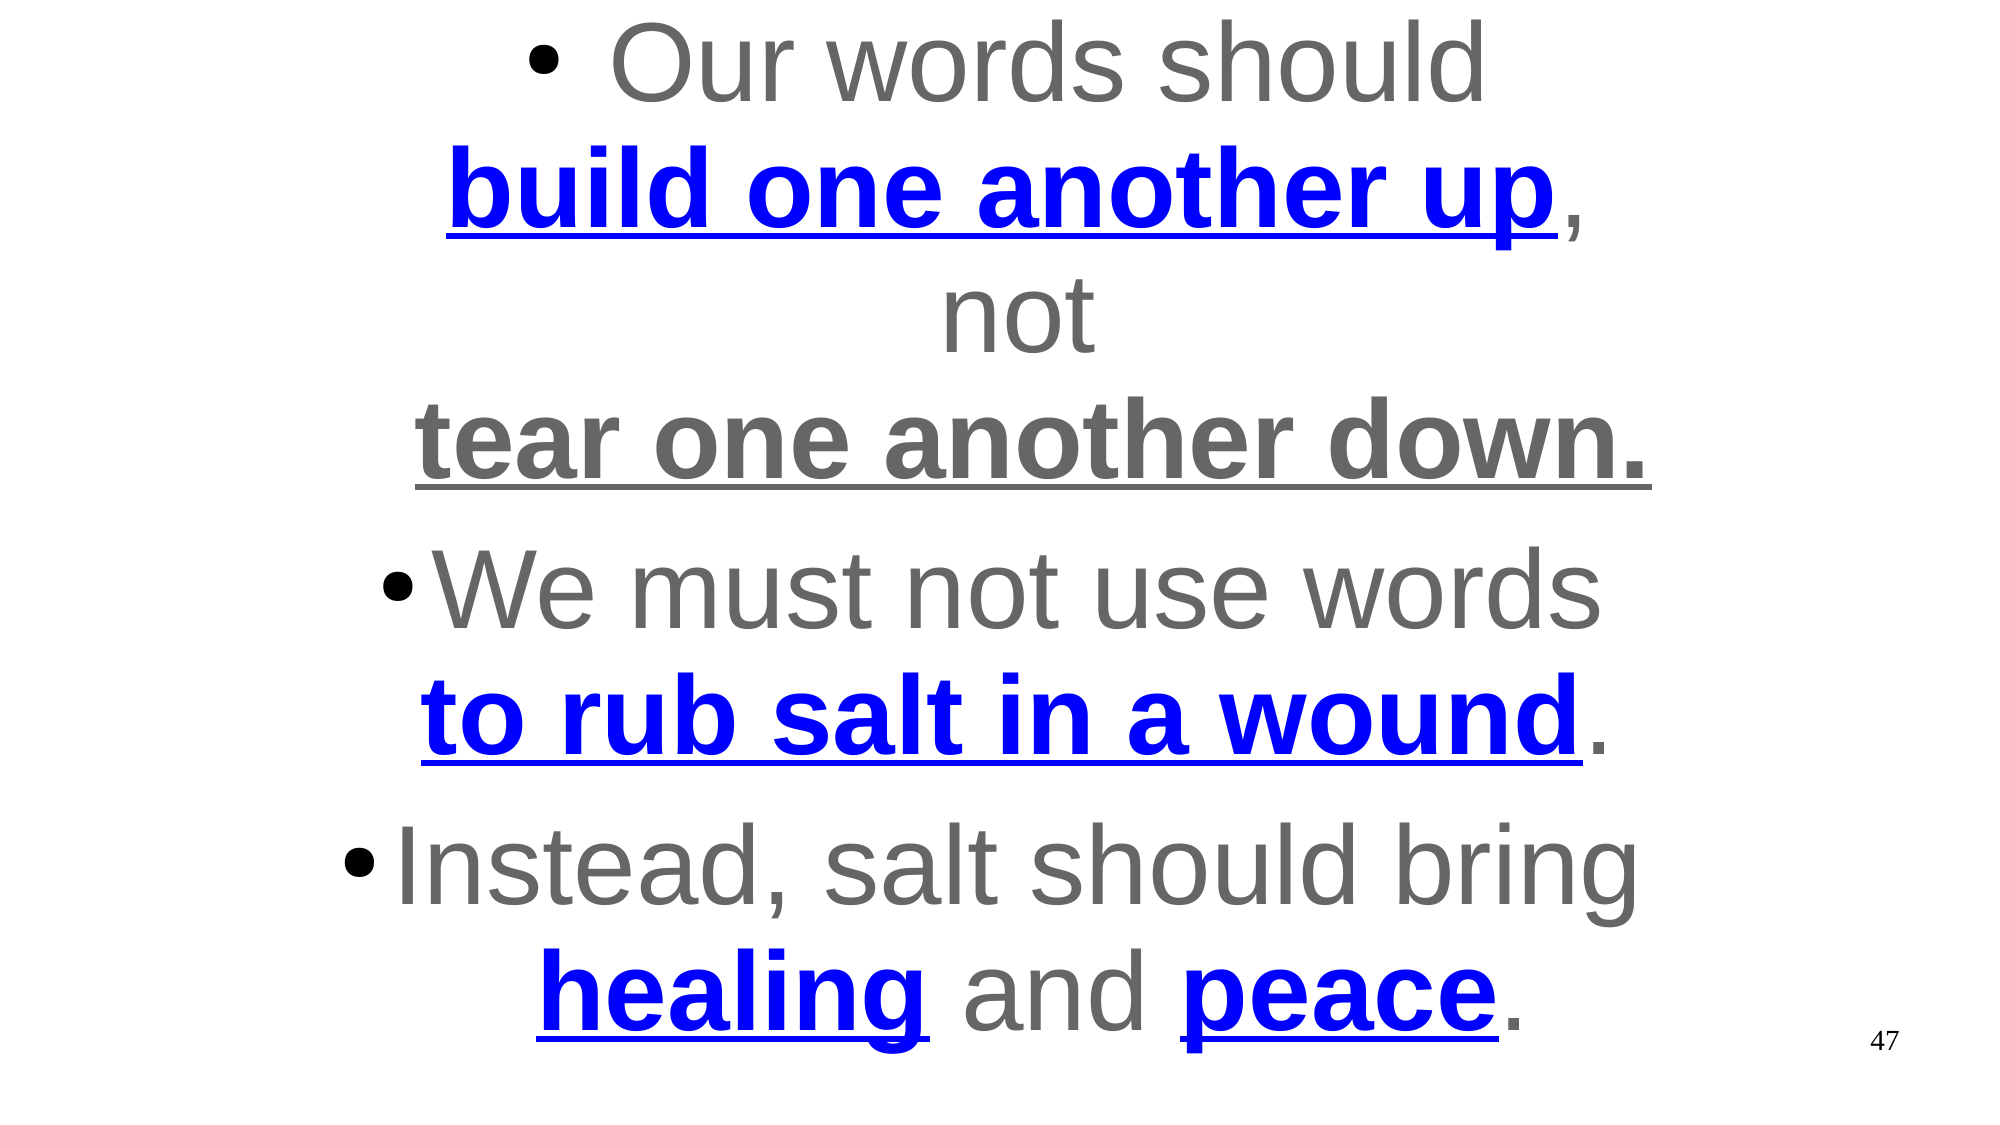

# Our words should build one another up, not tear one another down.
We must not use words
to rub salt in a wound.
Instead, salt should bring
healing and peace.
47